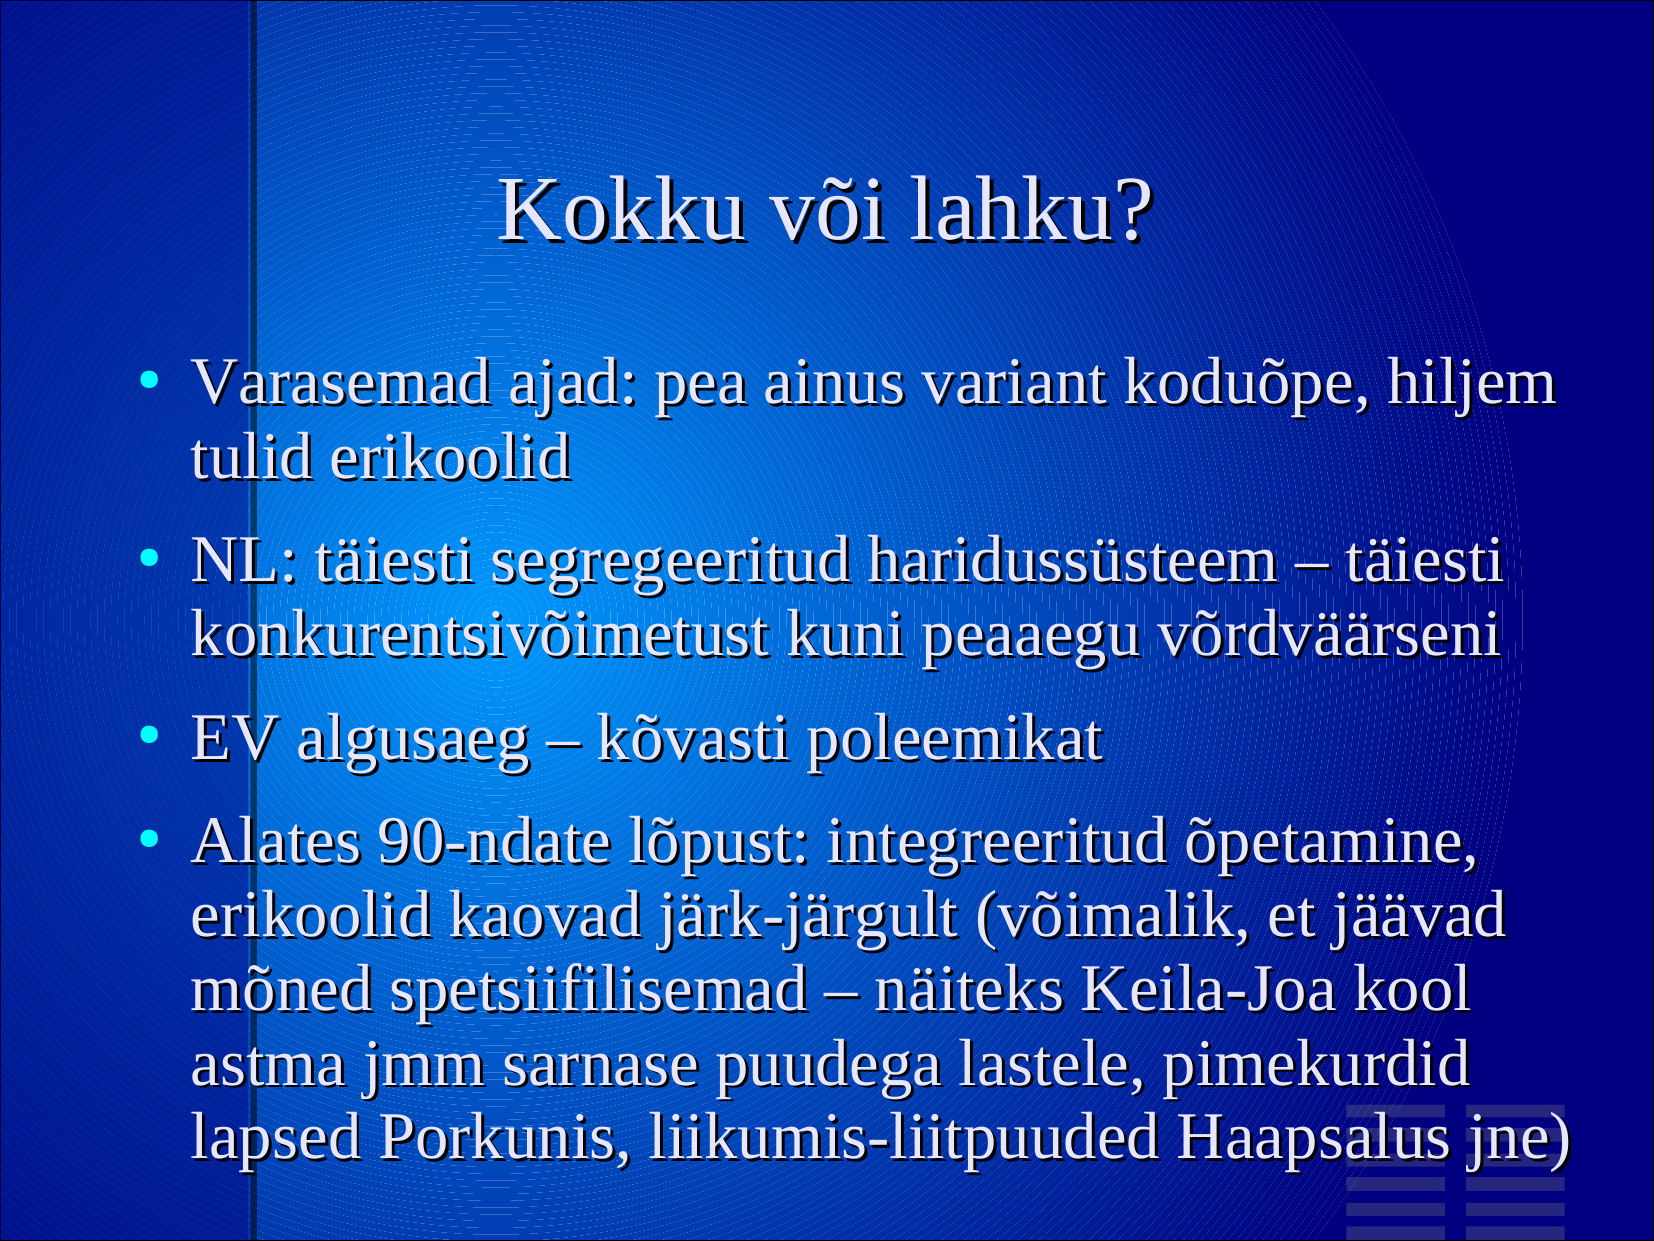

# Kokku või lahku?
Varasemad ajad: pea ainus variant koduõpe, hiljem tulid erikoolid
NL: täiesti segregeeritud haridussüsteem – täiesti konkurentsivõimetust kuni peaaegu võrdväärseni
EV algusaeg – kõvasti poleemikat
Alates 90-ndate lõpust: integreeritud õpetamine, erikoolid kaovad järk-järgult (võimalik, et jäävad mõned spetsiifilisemad – näiteks Keila-Joa kool astma jmm sarnase puudega lastele, pimekurdid lapsed Porkunis, liikumis-liitpuuded Haapsalus jne)